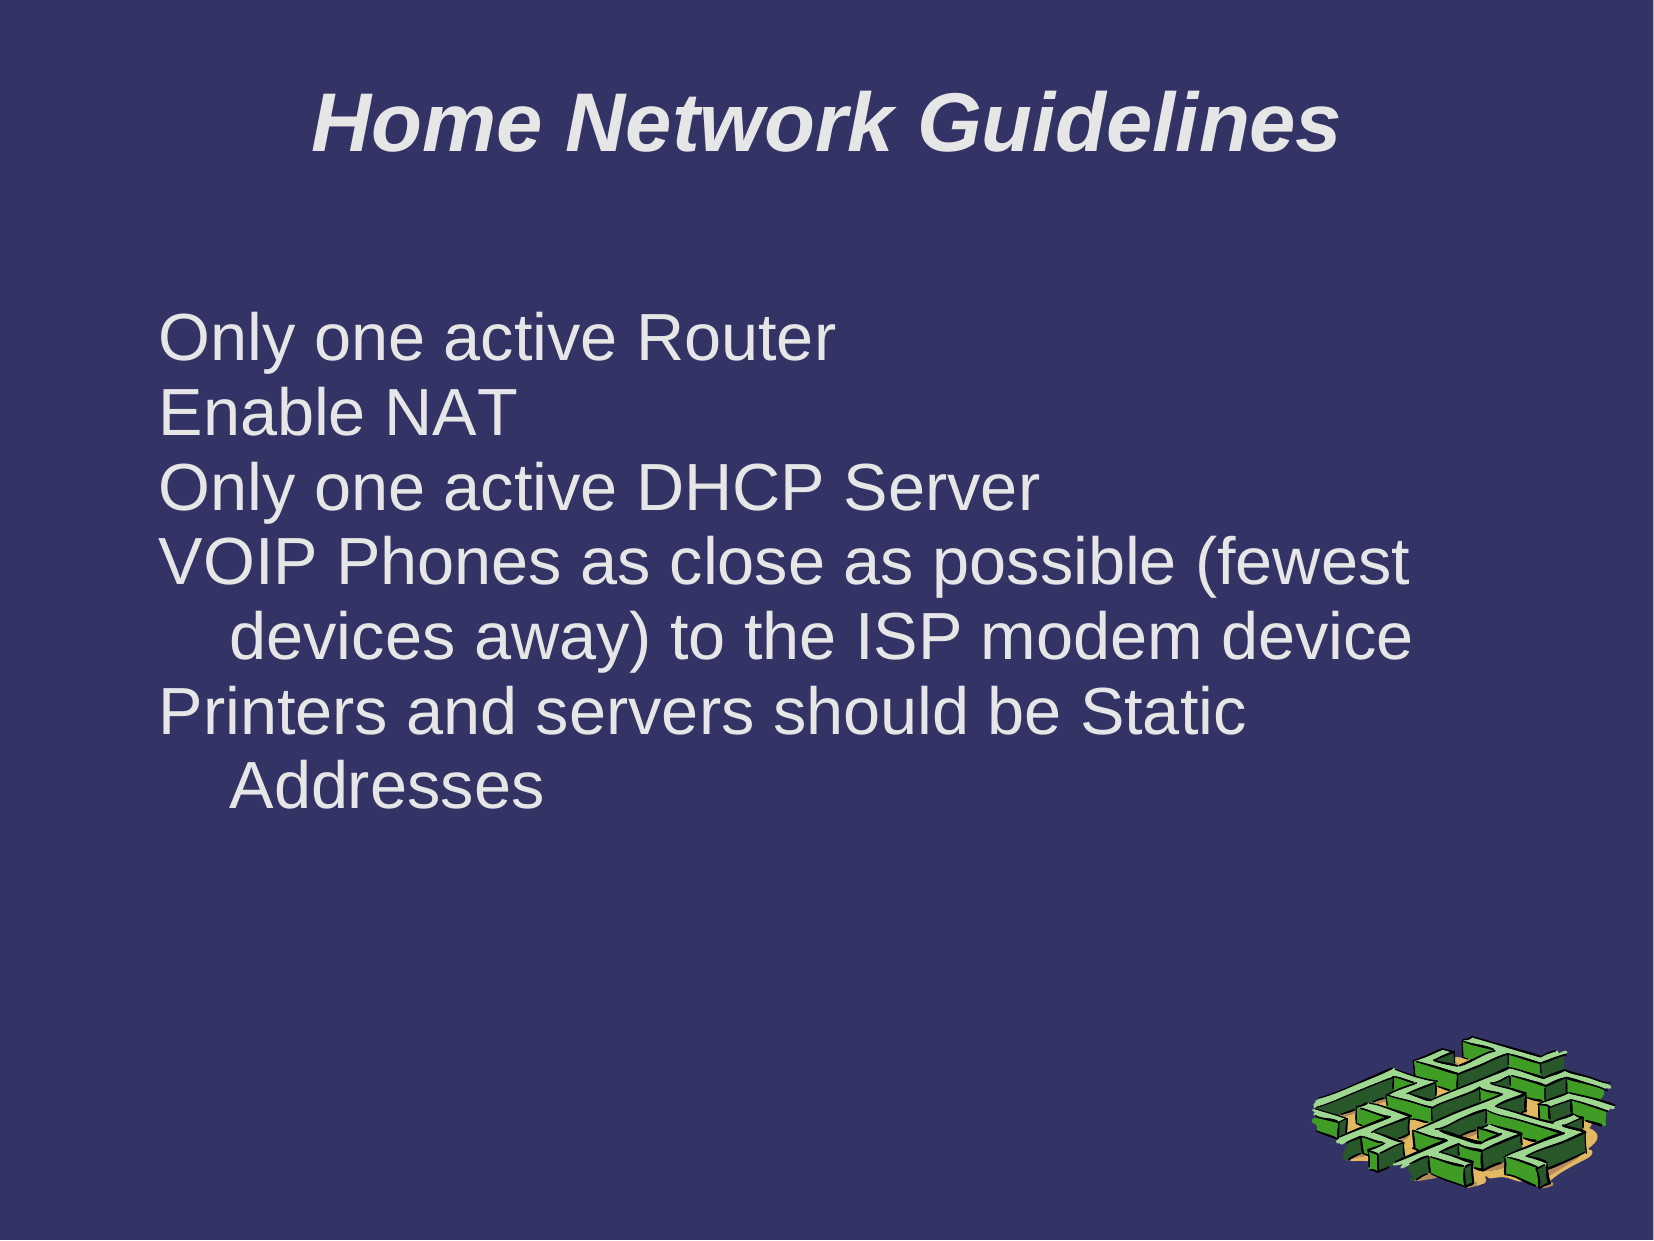

# Home Network Guidelines
Only one active Router
Enable NAT
Only one active DHCP Server
VOIP Phones as close as possible (fewest devices away) to the ISP modem device
Printers and servers should be Static Addresses